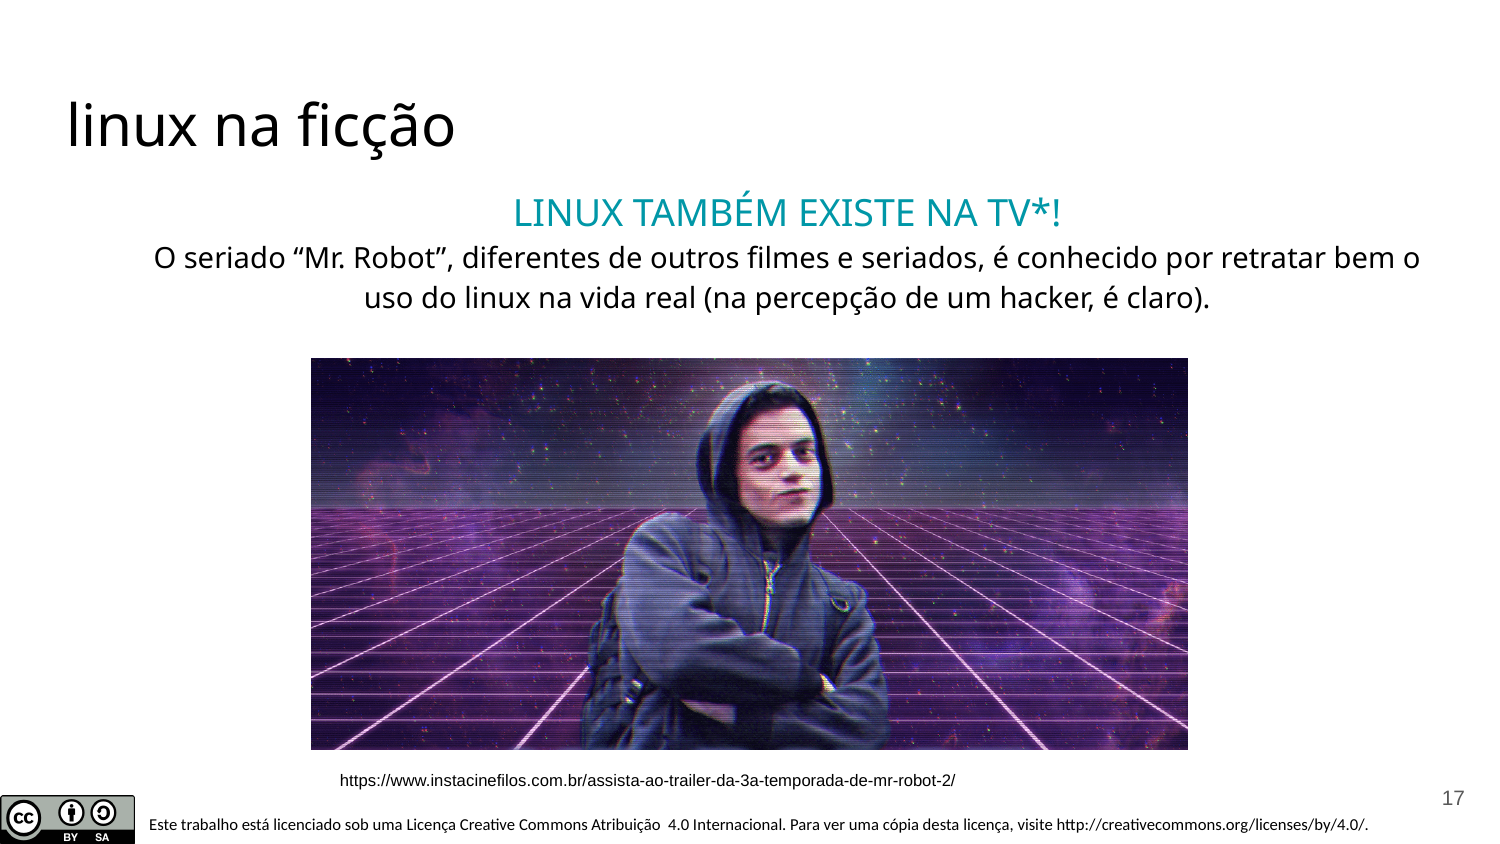

# linux na ficção
LINUX TAMBÉM EXISTE NA TV*!
O seriado “Mr. Robot”, diferentes de outros filmes e seriados, é conhecido por retratar bem o uso do linux na vida real (na percepção de um hacker, é claro).
https://www.instacinefilos.com.br/assista-ao-trailer-da-3a-temporada-de-mr-robot-2/
Este trabalho está licenciado sob uma Licença Creative Commons Atribuição 4.0 Internacional. Para ver uma cópia desta licença, visite http://creativecommons.org/licenses/by/4.0/.